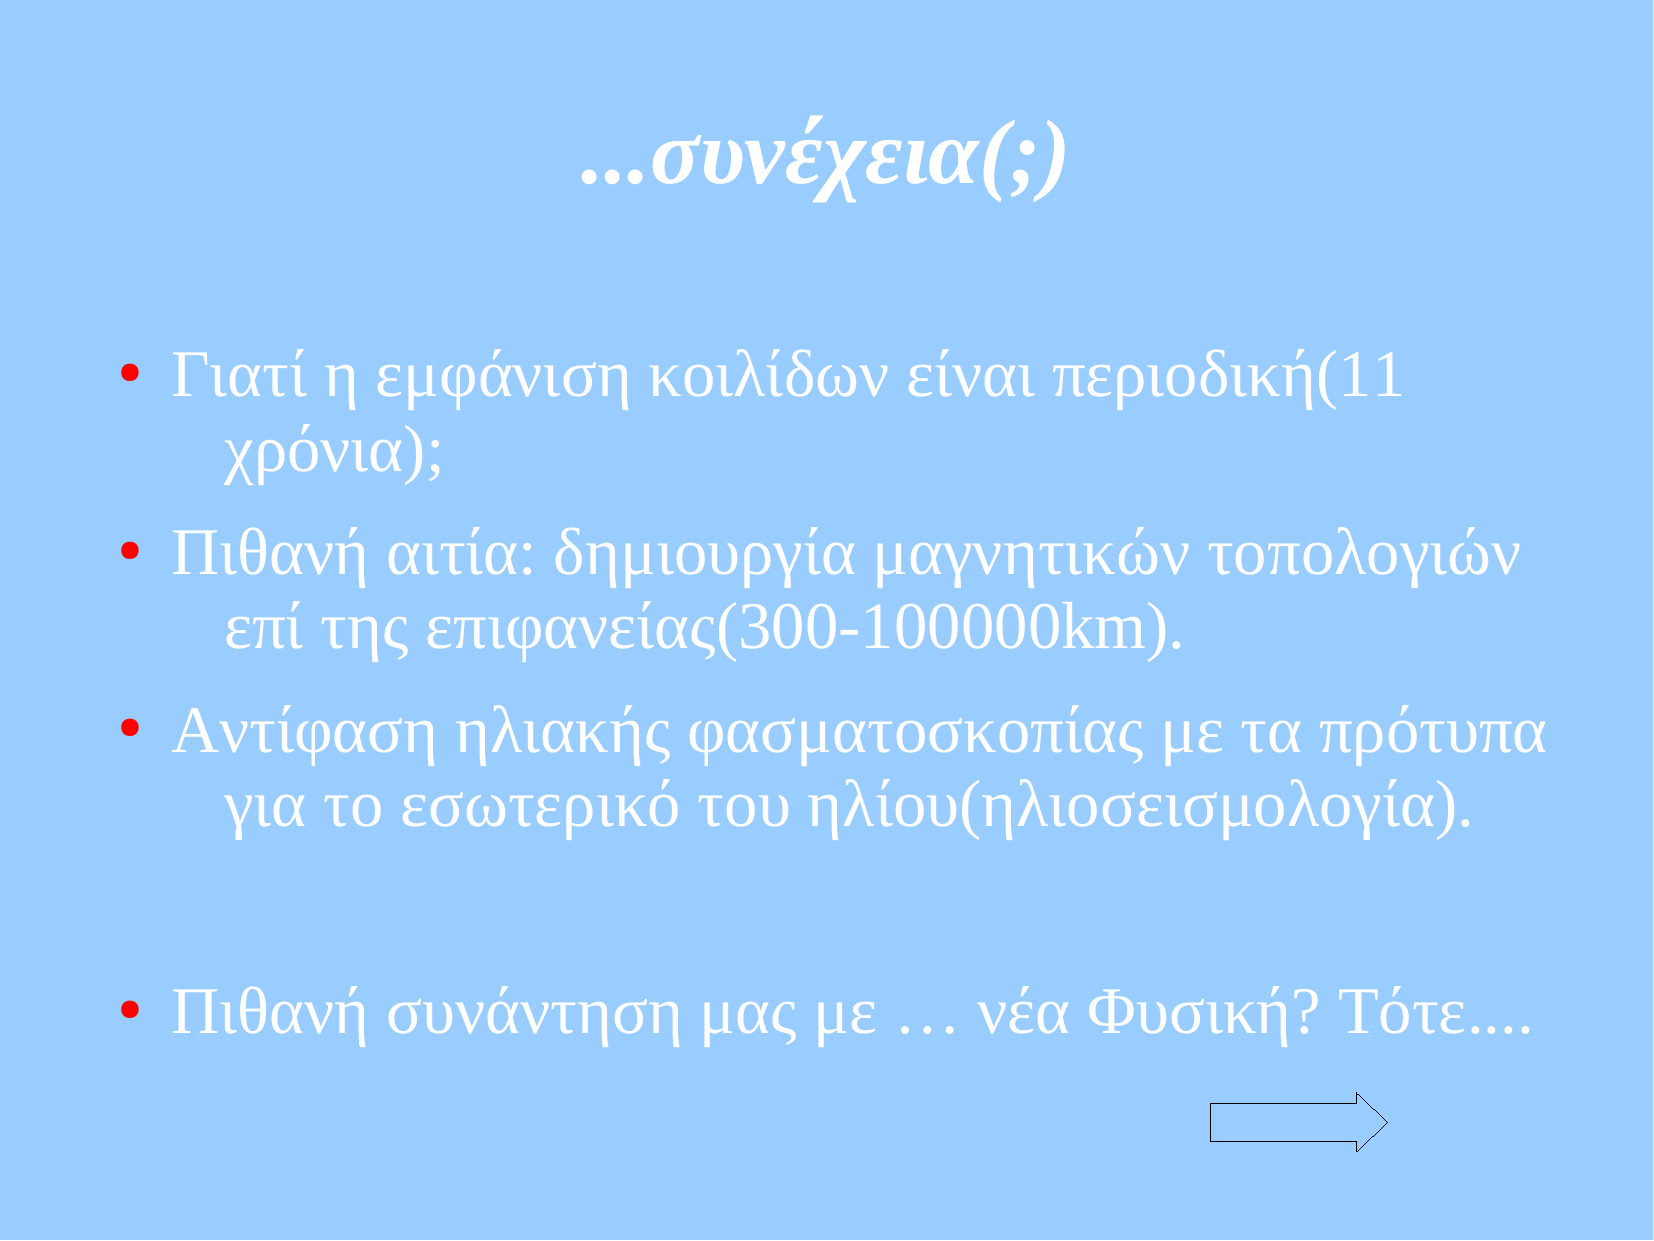

# ...συνέχεια(;)
Γιατί η εμφάνιση κοιλίδων είναι περιοδική(11 χρόνια);
Πιθανή αιτία: δημιουργία μαγνητικών τοπολογιών επί της επιφανείας(300-100000km).
Αντίφαση ηλιακής φασματοσκοπίας με τα πρότυπα για το εσωτερικό του ηλίου(ηλιοσεισμολογία).
Πιθανή συνάντηση μας με … νέα Φυσική? Τότε....